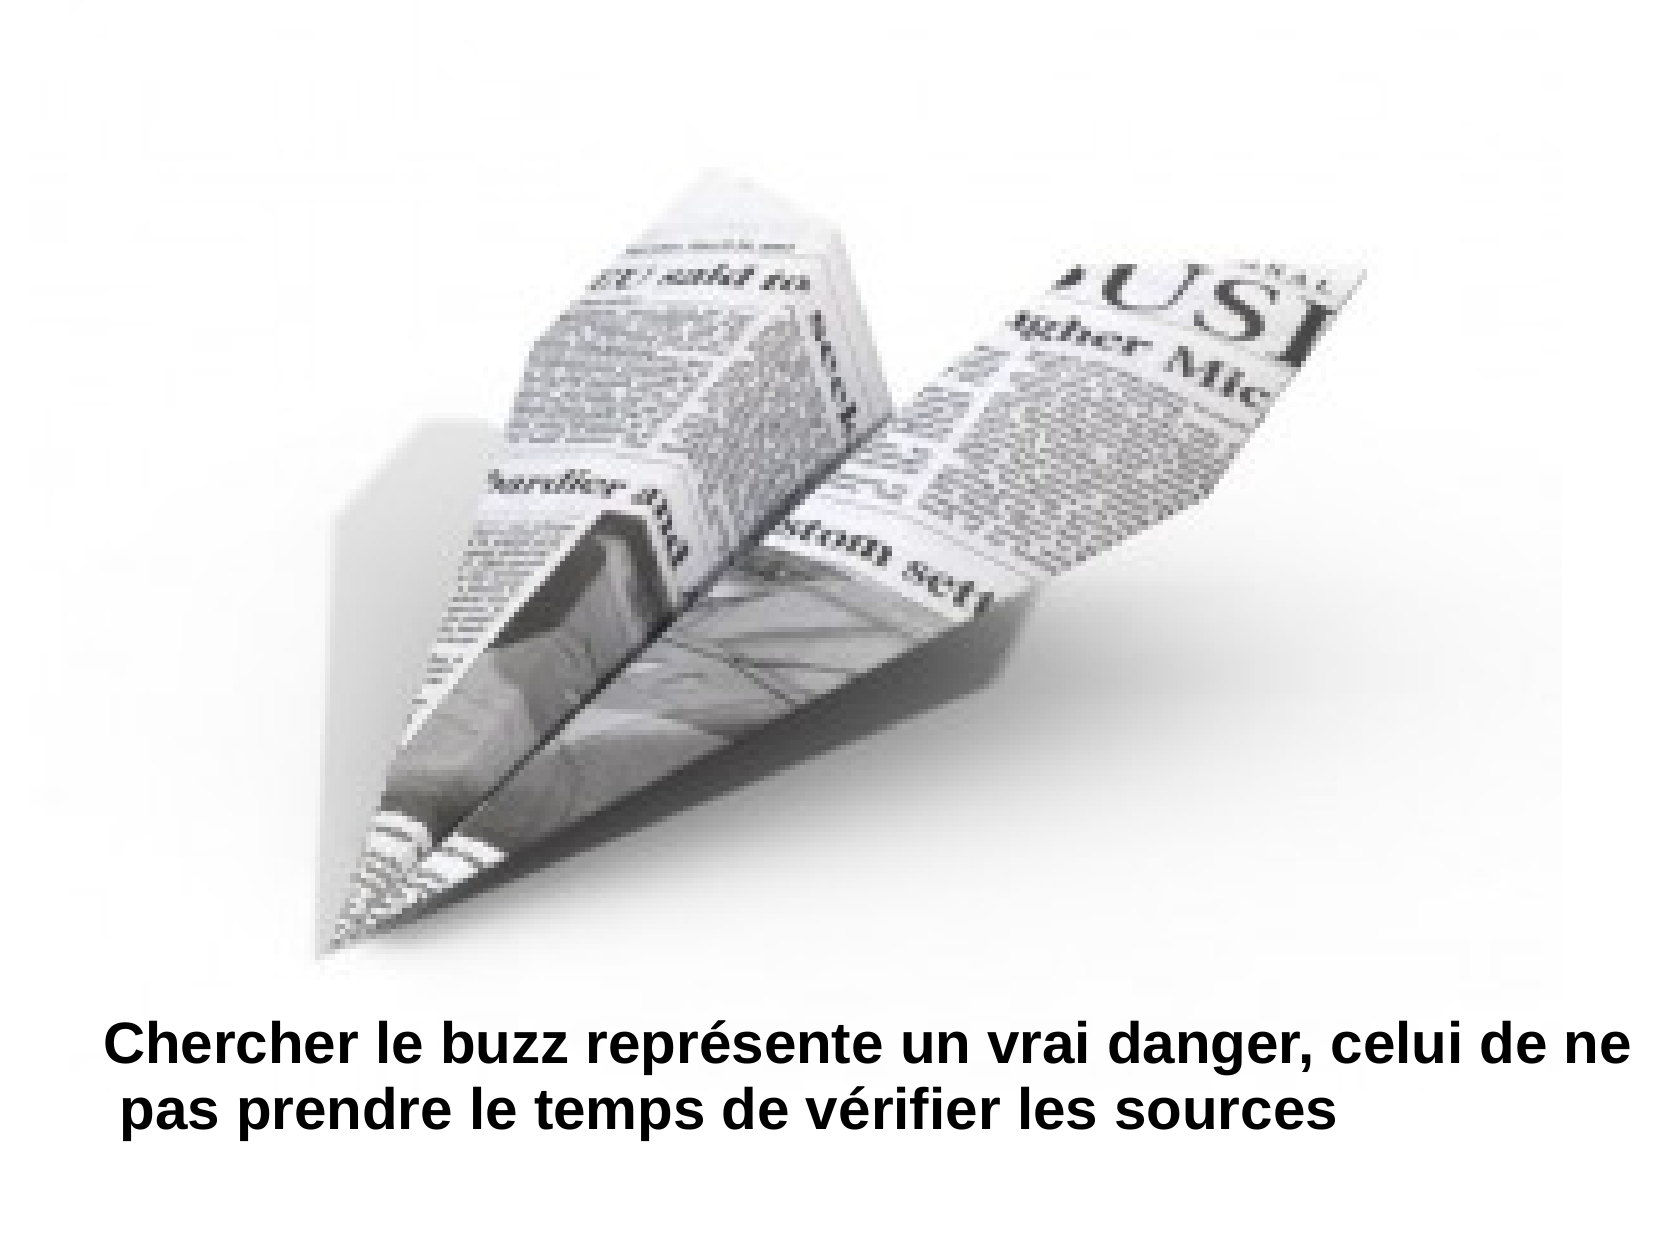

Chercher le buzz représente un vrai danger, celui de ne
 pas prendre le temps de vérifier les sources